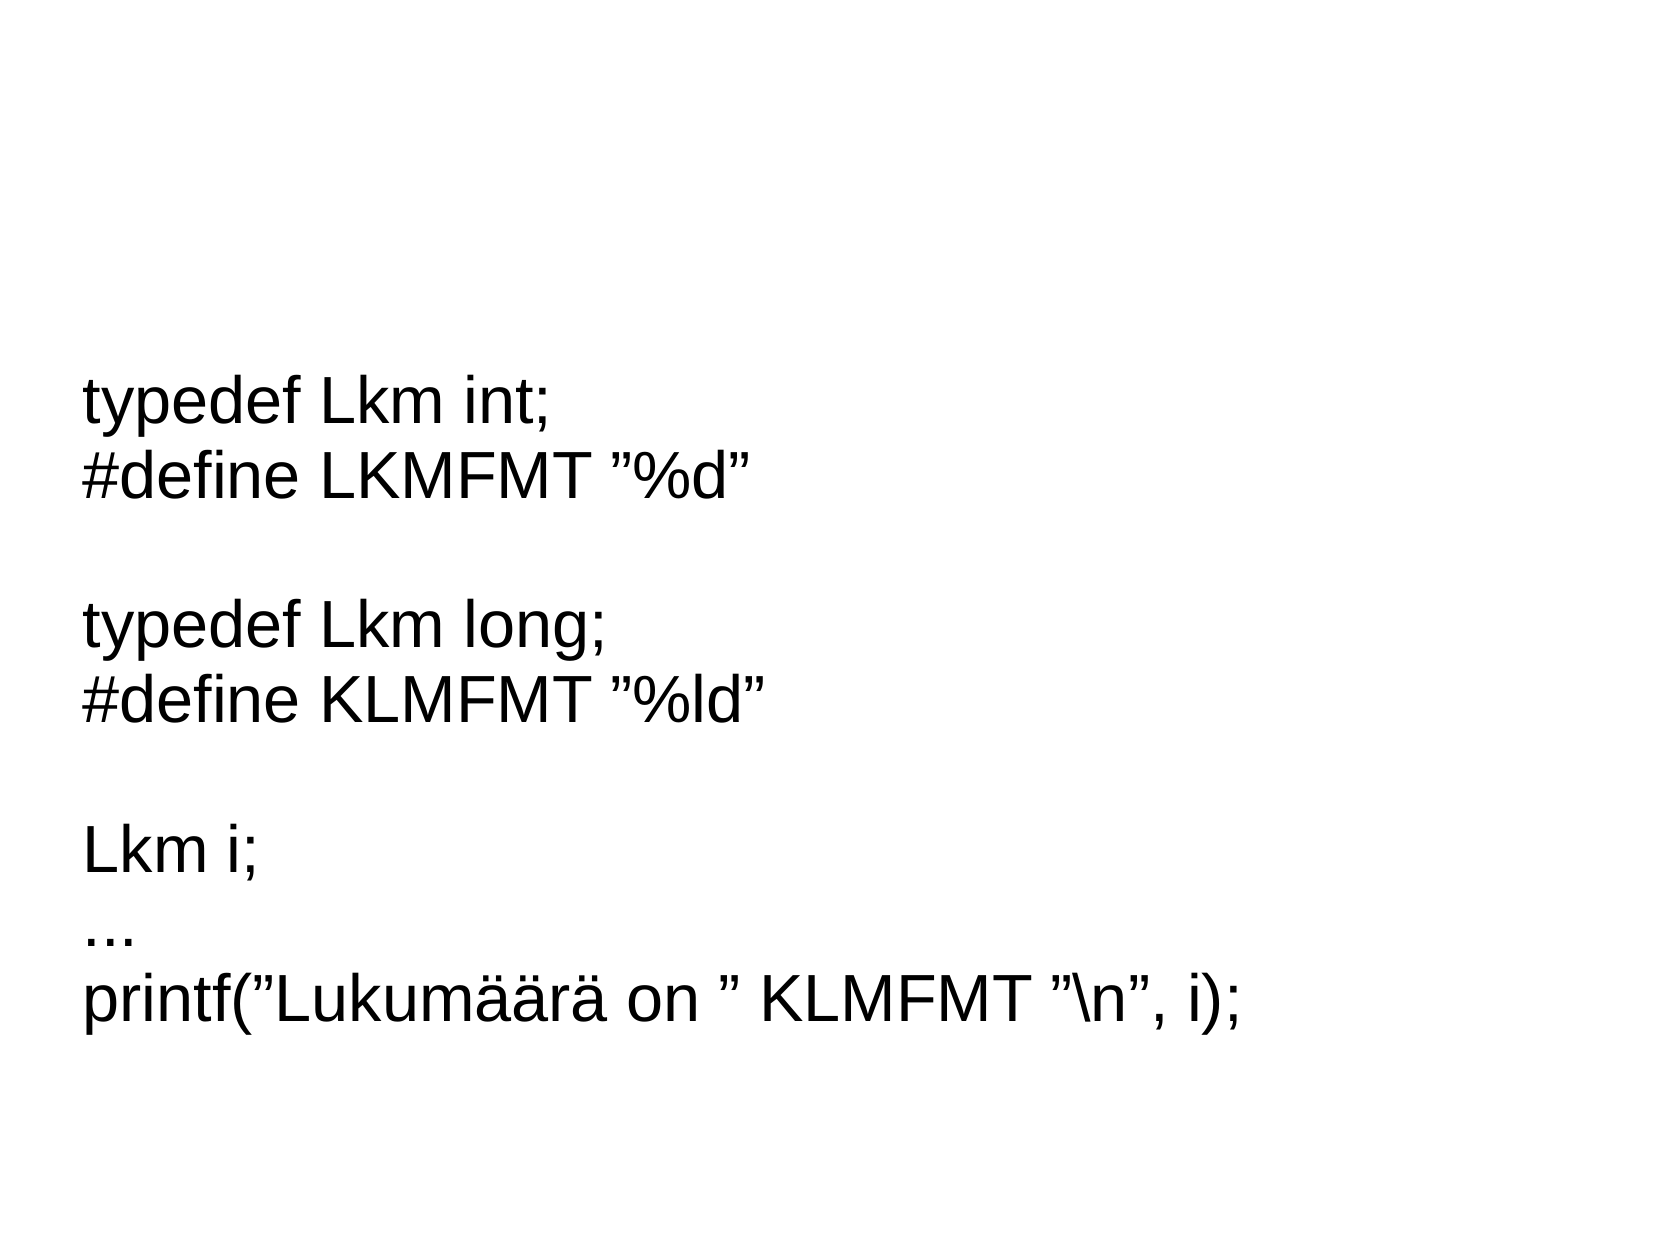

typedef Lkm int;
#define LKMFMT ”%d”
typedef Lkm long;
#define KLMFMT ”%ld”
Lkm i;
...
printf(”Lukumäärä on ” KLMFMT ”\n”, i);